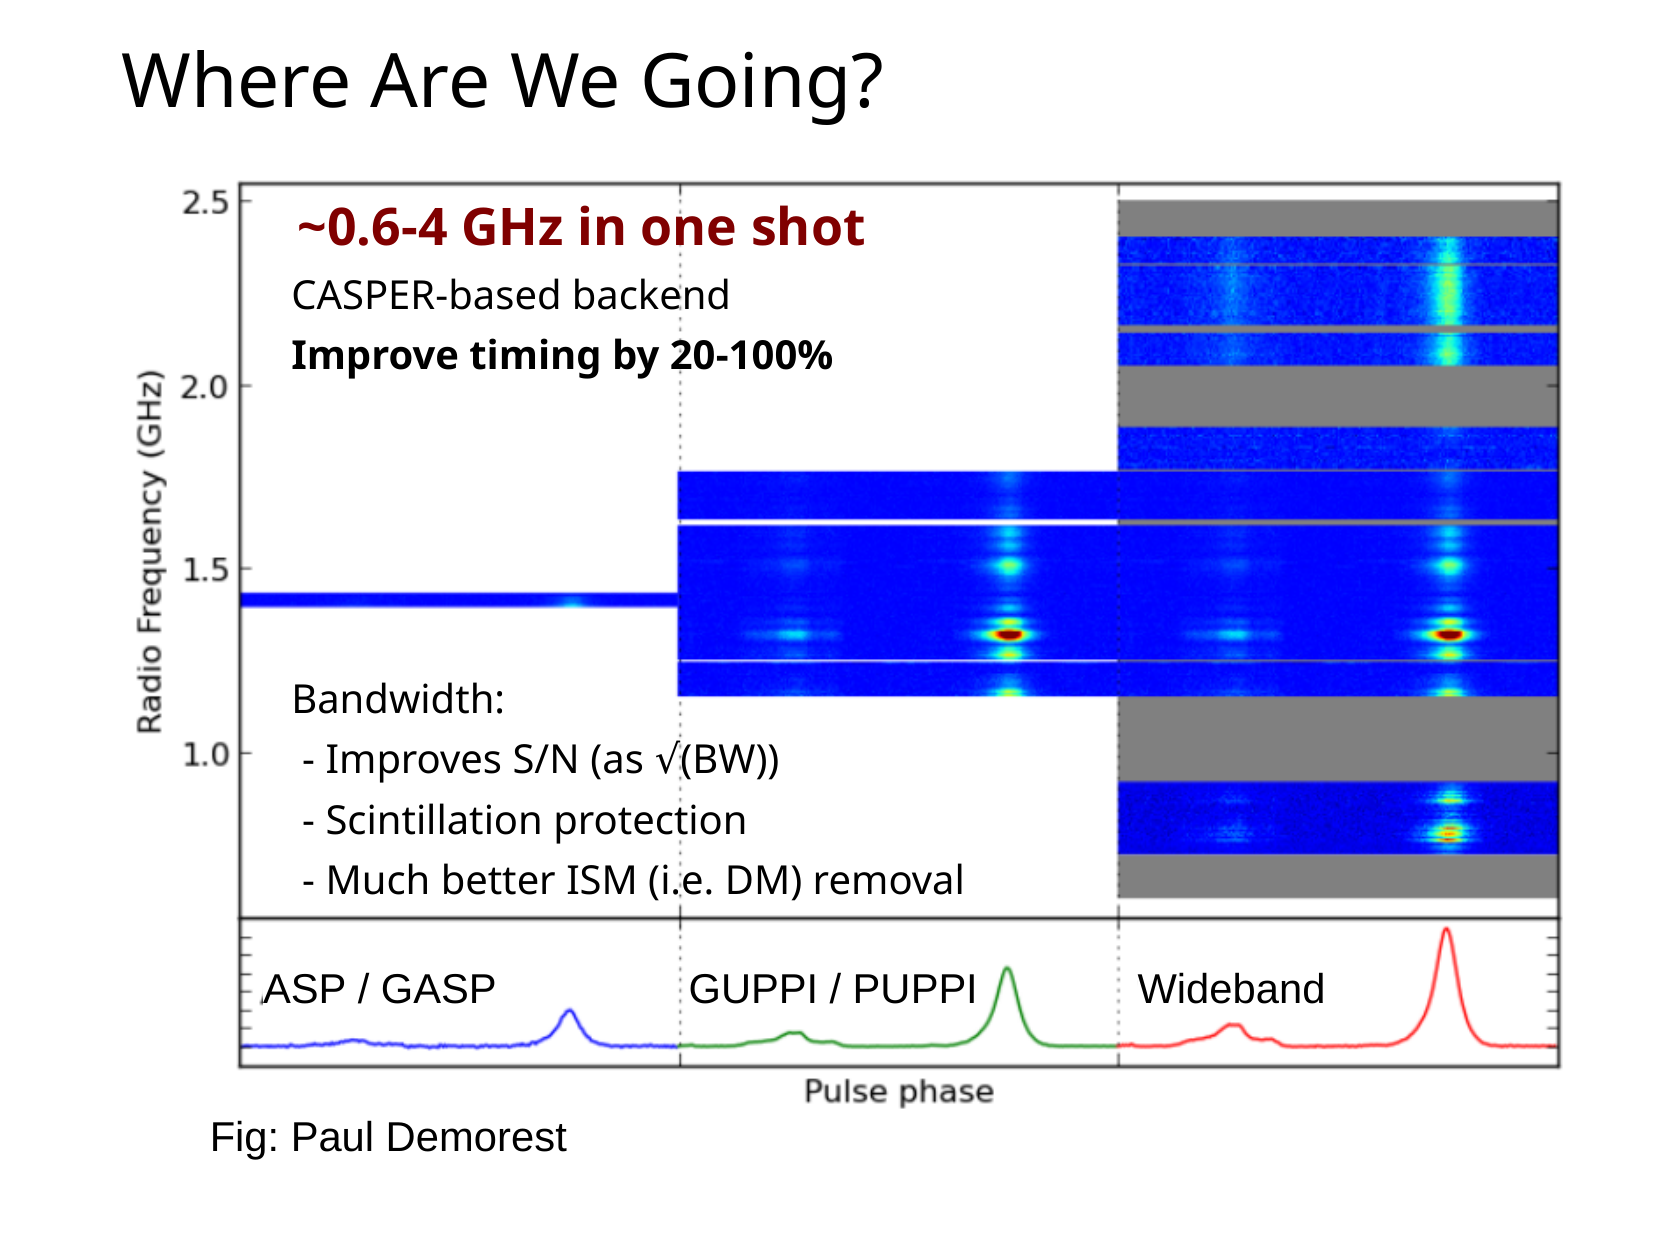

# Where Are We Going?
 ~0.6-4 GHz in one shot
 CASPER-based backend
 Improve timing by 20-100%
 Bandwidth:
 - Improves S/N (as √(BW))
 - Scintillation protection
 - Much better ISM (i.e. DM) removal
ASP / GASP
GUPPI / PUPPI
Wideband
 Fig: Paul Demorest